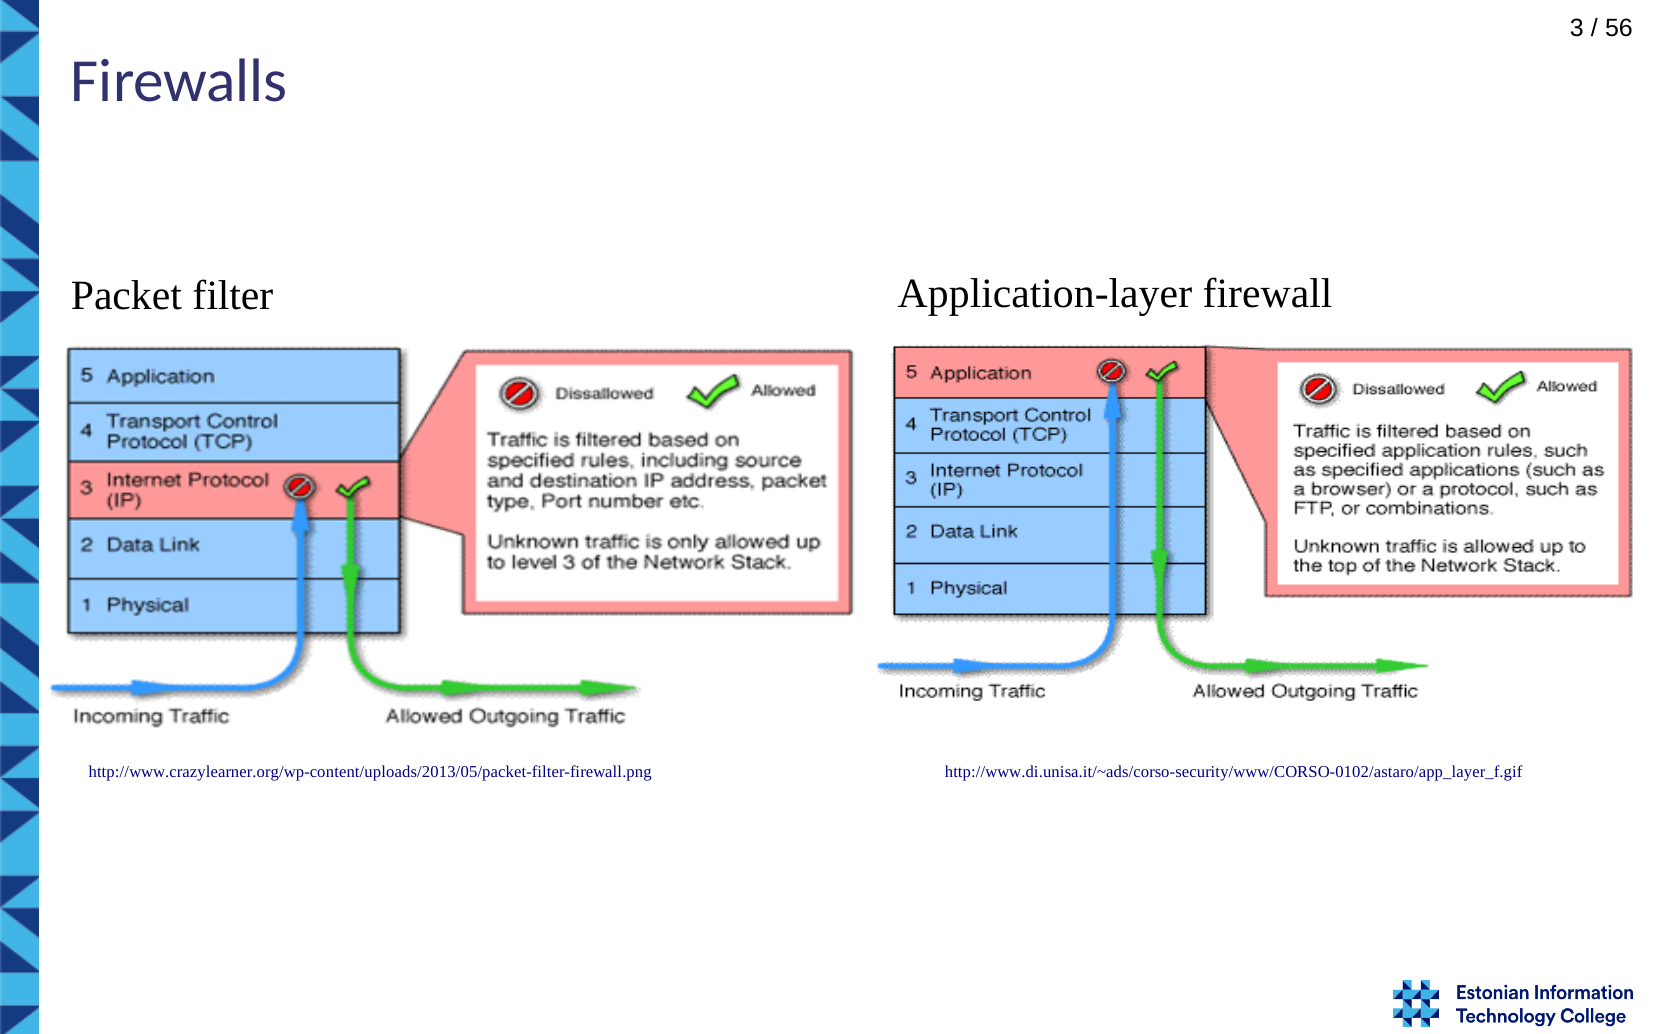

# Firewalls
Application-layer firewall
Packet filter
http://www.crazylearner.org/wp-content/uploads/2013/05/packet-filter-firewall.png
http://www.di.unisa.it/~ads/corso-security/www/CORSO-0102/astaro/app_layer_f.gif